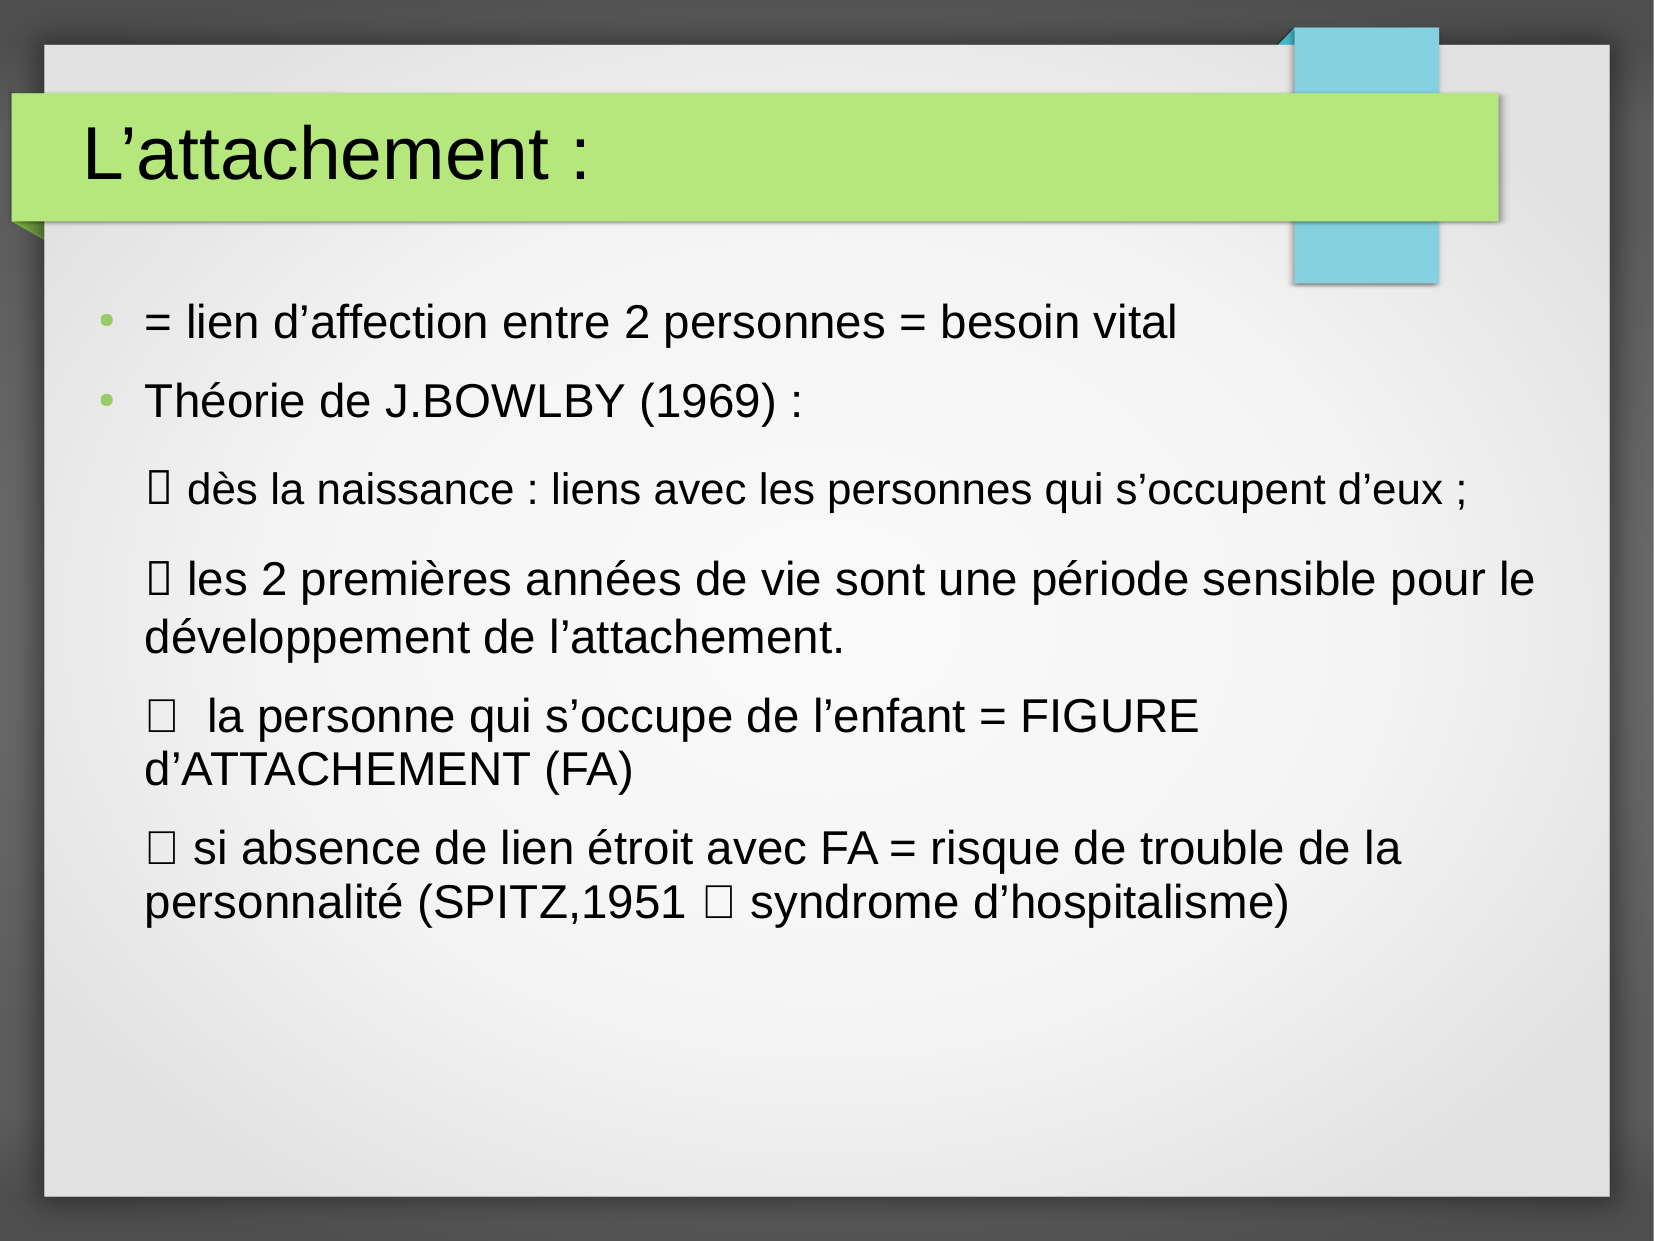

# L’attachement :
= lien d’affection entre 2 personnes = besoin vital
Théorie de J.BOWLBY (1969) :
 dès la naissance : liens avec les personnes qui s’occupent d’eux ;
 les 2 premières années de vie sont une période sensible pour le développement de l’attachement.
 la personne qui s’occupe de l’enfant = FIGURE d’ATTACHEMENT (FA)
 si absence de lien étroit avec FA = risque de trouble de la personnalité (SPITZ,1951  syndrome d’hospitalisme)